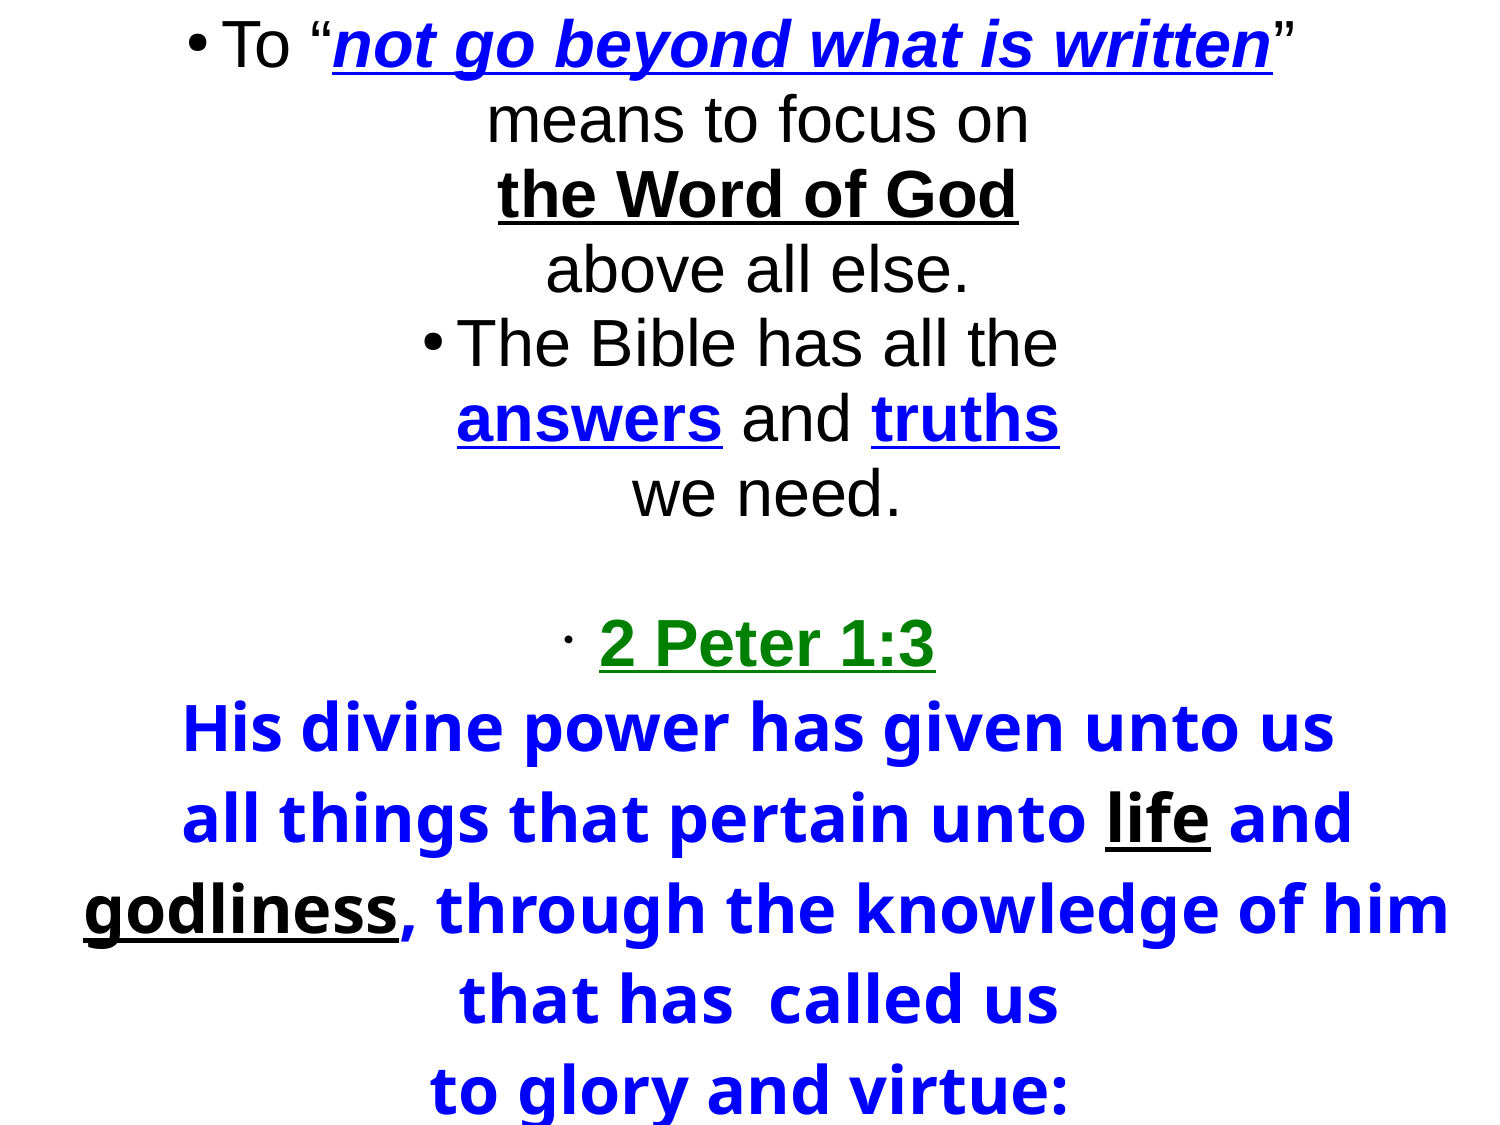

To “not go beyond what is written”
means to focus on
the Word of God
above all else.
The Bible has all the
answers and truths
we need.
2 Peter 1:3
His divine power has given unto us
all things that pertain unto life and godliness, through the knowledge of him that has called us
to glory and virtue: